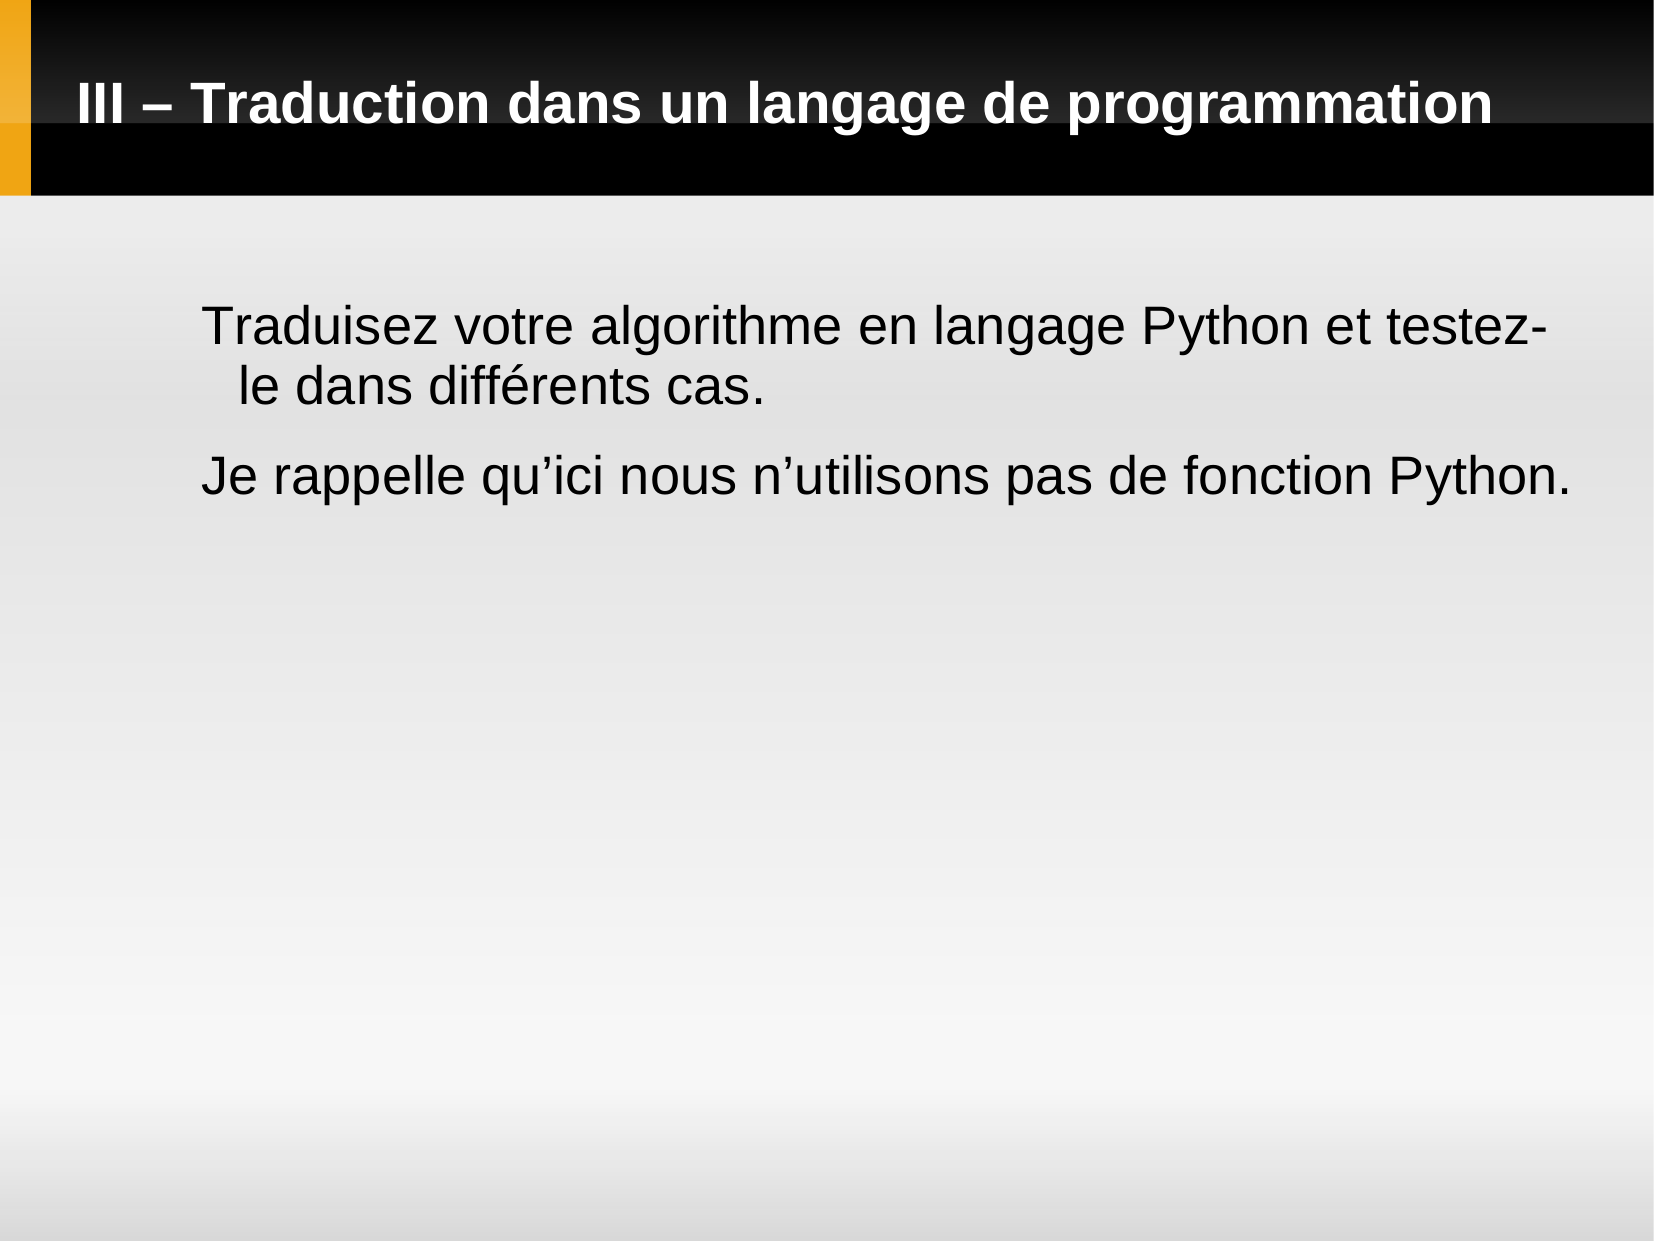

III – Traduction dans un langage de programmation
# Traduisez votre algorithme en langage Python et testez-le dans différents cas.
Je rappelle qu’ici nous n’utilisons pas de fonction Python.